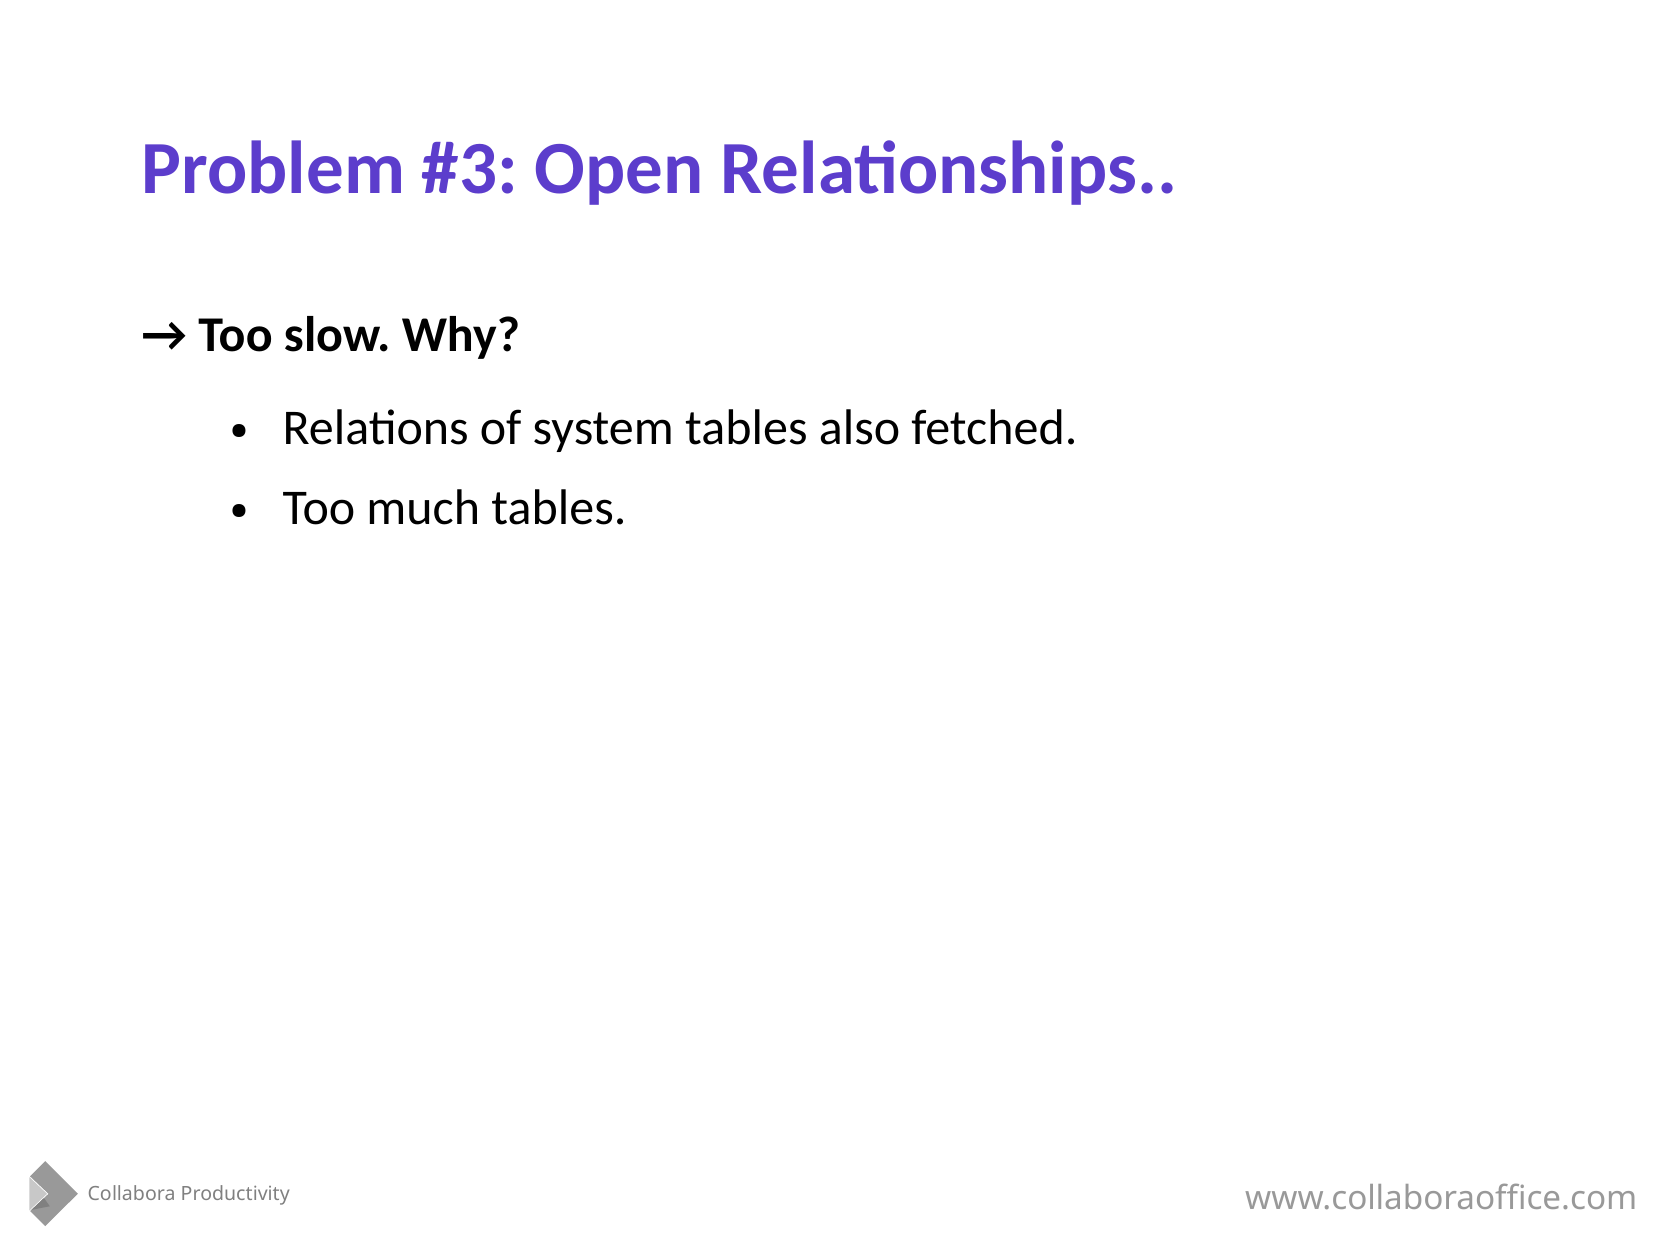

# Problem #3: Open Relationships..
→ Too slow. Why?
Relations of system tables also fetched.
Too much tables.